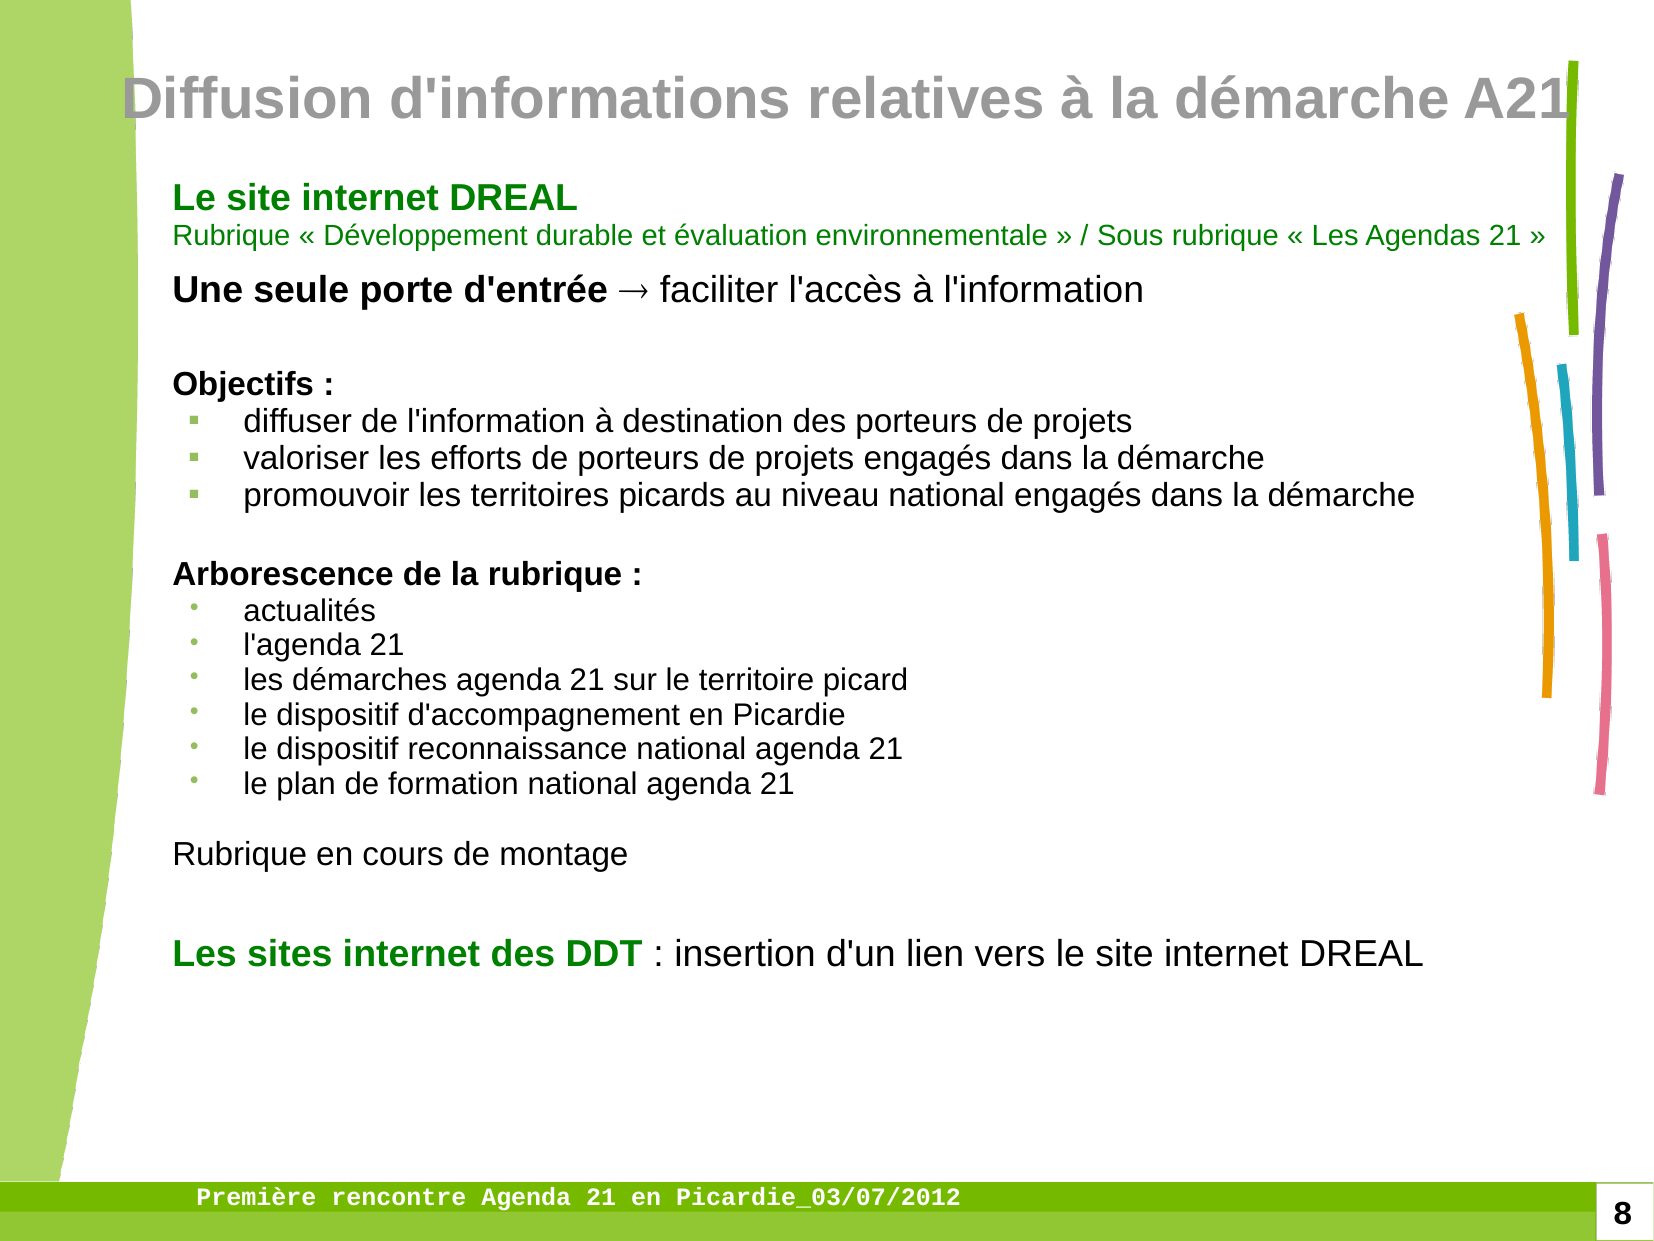

# Diffusion d'informations relatives à la démarche A21
Le site internet DREAL
Rubrique « Développement durable et évaluation environnementale » / Sous rubrique « Les Agendas 21 »
Une seule porte d'entrée  faciliter l'accès à l'information
Objectifs :
diffuser de l'information à destination des porteurs de projets
valoriser les efforts de porteurs de projets engagés dans la démarche
promouvoir les territoires picards au niveau national engagés dans la démarche
Arborescence de la rubrique :
actualités
l'agenda 21
les démarches agenda 21 sur le territoire picard
le dispositif d'accompagnement en Picardie
le dispositif reconnaissance national agenda 21
le plan de formation national agenda 21
Rubrique en cours de montage
Les sites internet des DDT : insertion d'un lien vers le site internet DREAL
8